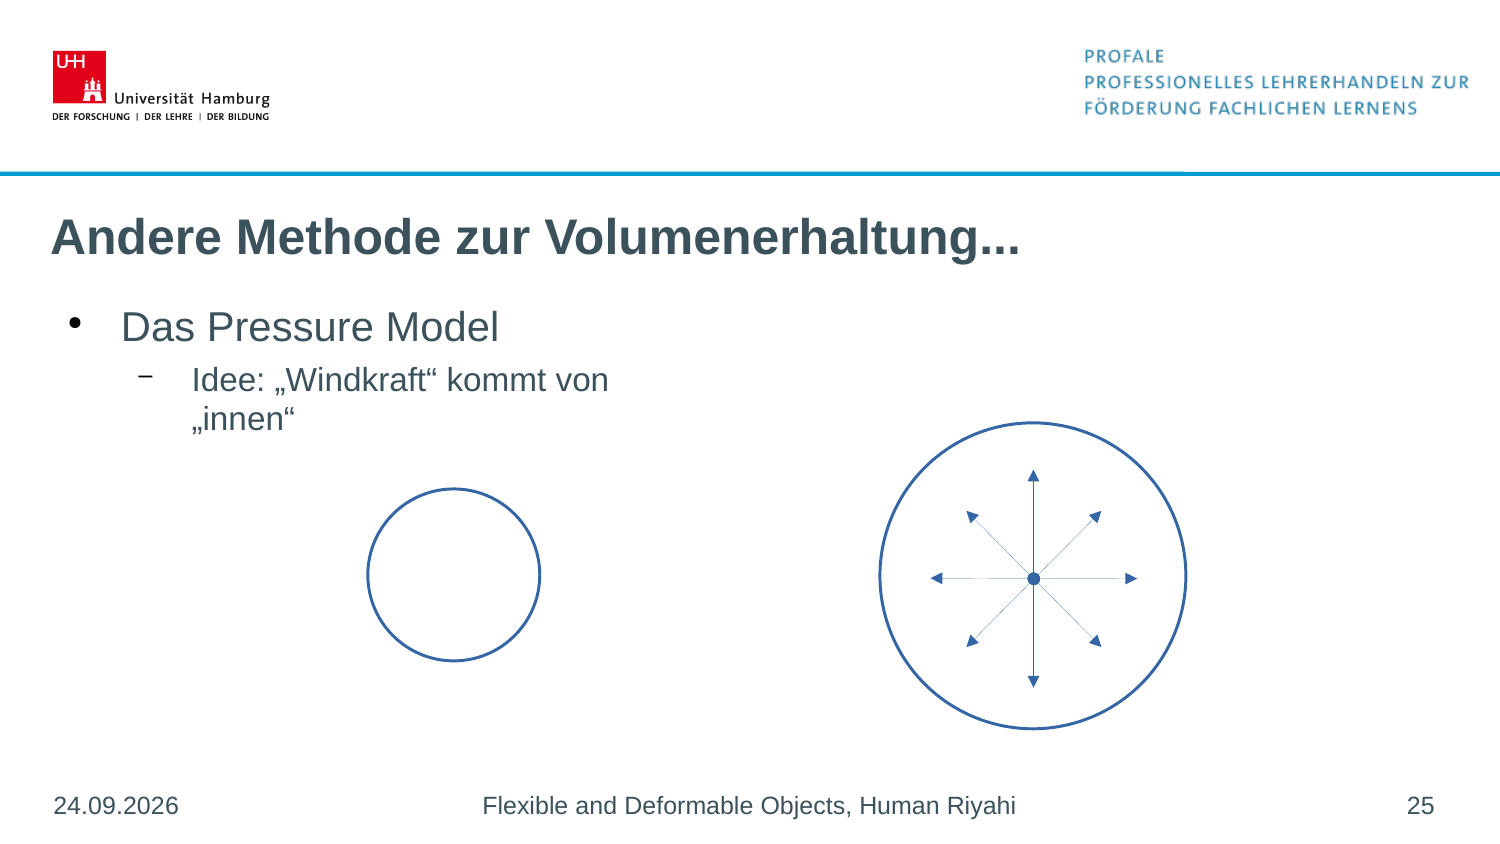

Quelle für Mass Spring ist von Matkya und Ollila
XPBD Claim, eigentlich nur weil Godot’s Softbody 3D dafür Properties hat
In den Jolt Code schauen?
# Andere Methode zur Volumenerhaltung...
Das Pressure Model
Idee: „Windkraft“ kommt von „innen“
Flexible and Deformable Objects, Human Riyahi